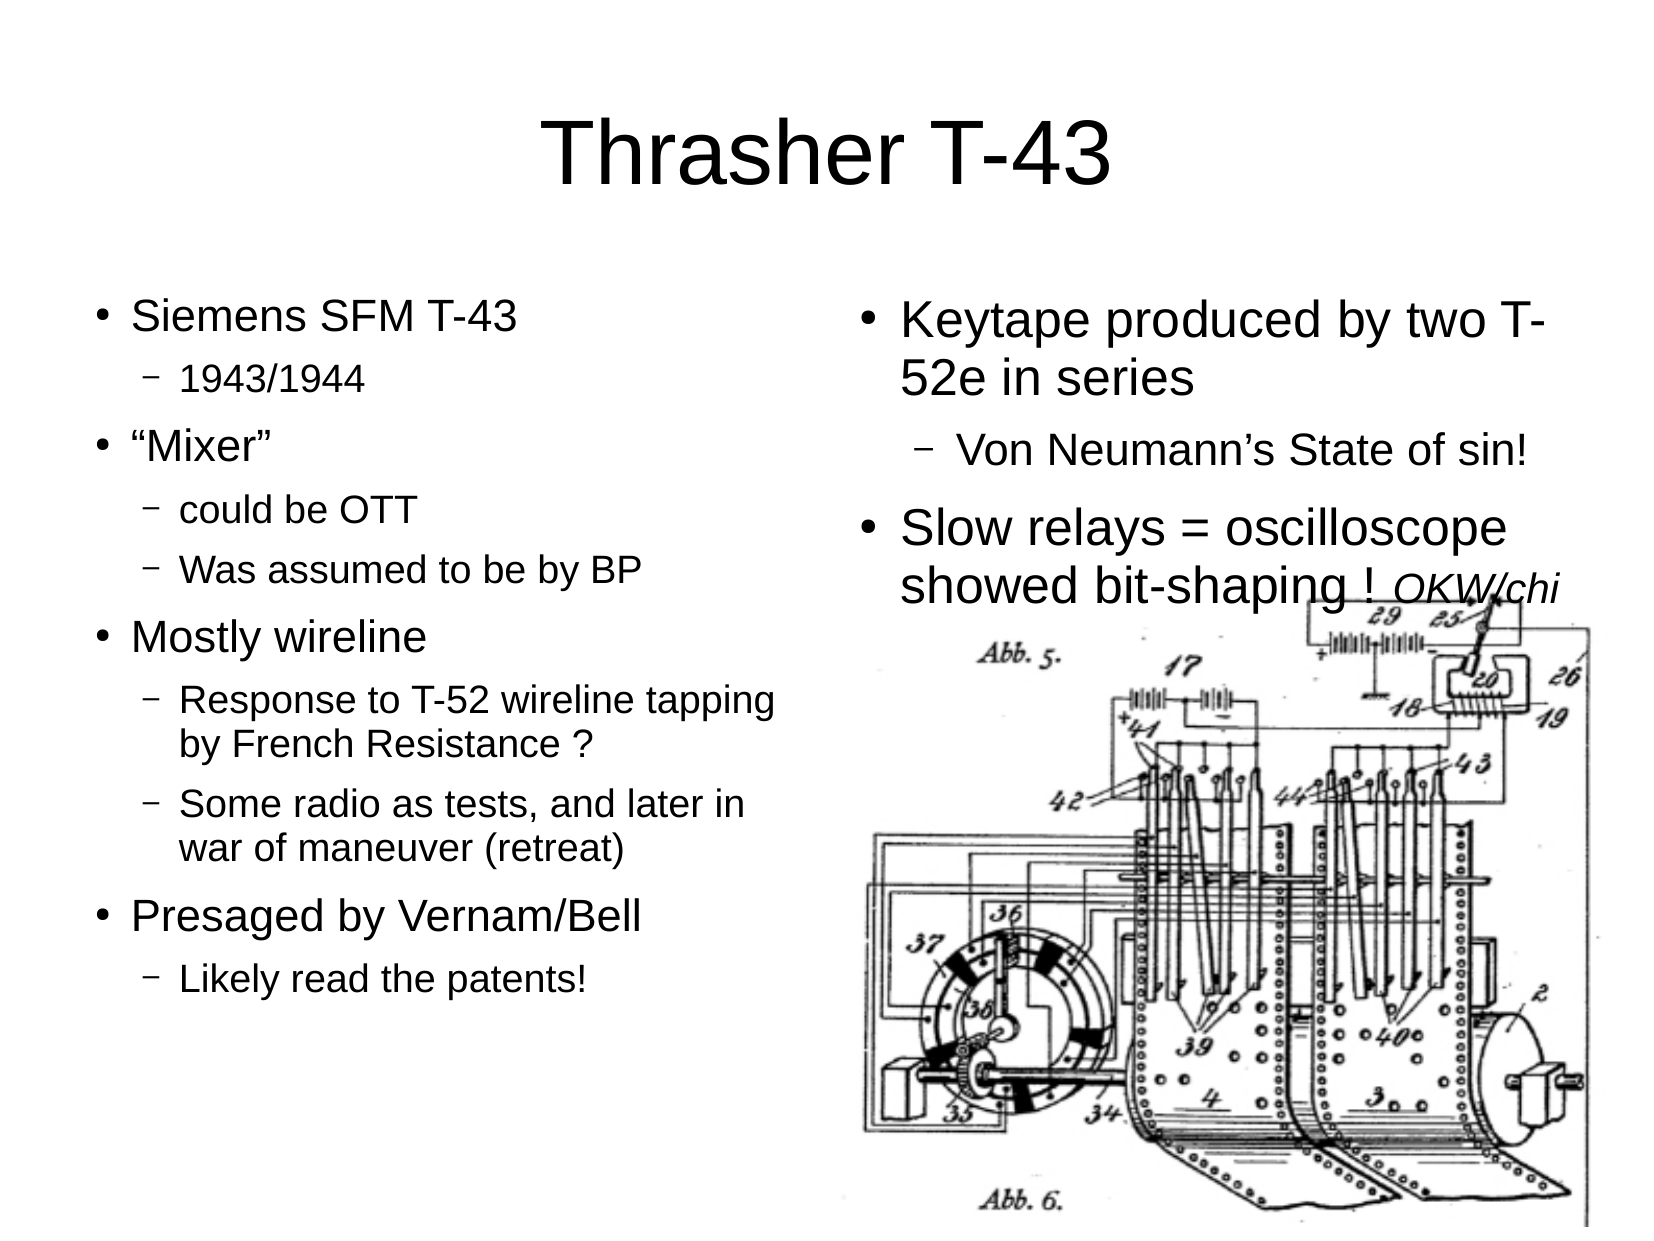

# Thrasher T-43
Siemens SFM T-43
1943/1944
“Mixer”
could be OTT
Was assumed to be by BP
Mostly wireline
Response to T-52 wireline tapping by French Resistance ?
Some radio as tests, and later in war of maneuver (retreat)
Presaged by Vernam/Bell
Likely read the patents!
Keytape produced by two T-52e in series
Von Neumann’s State of sin!
Slow relays = oscilloscope showed bit-shaping ! OKW/chi